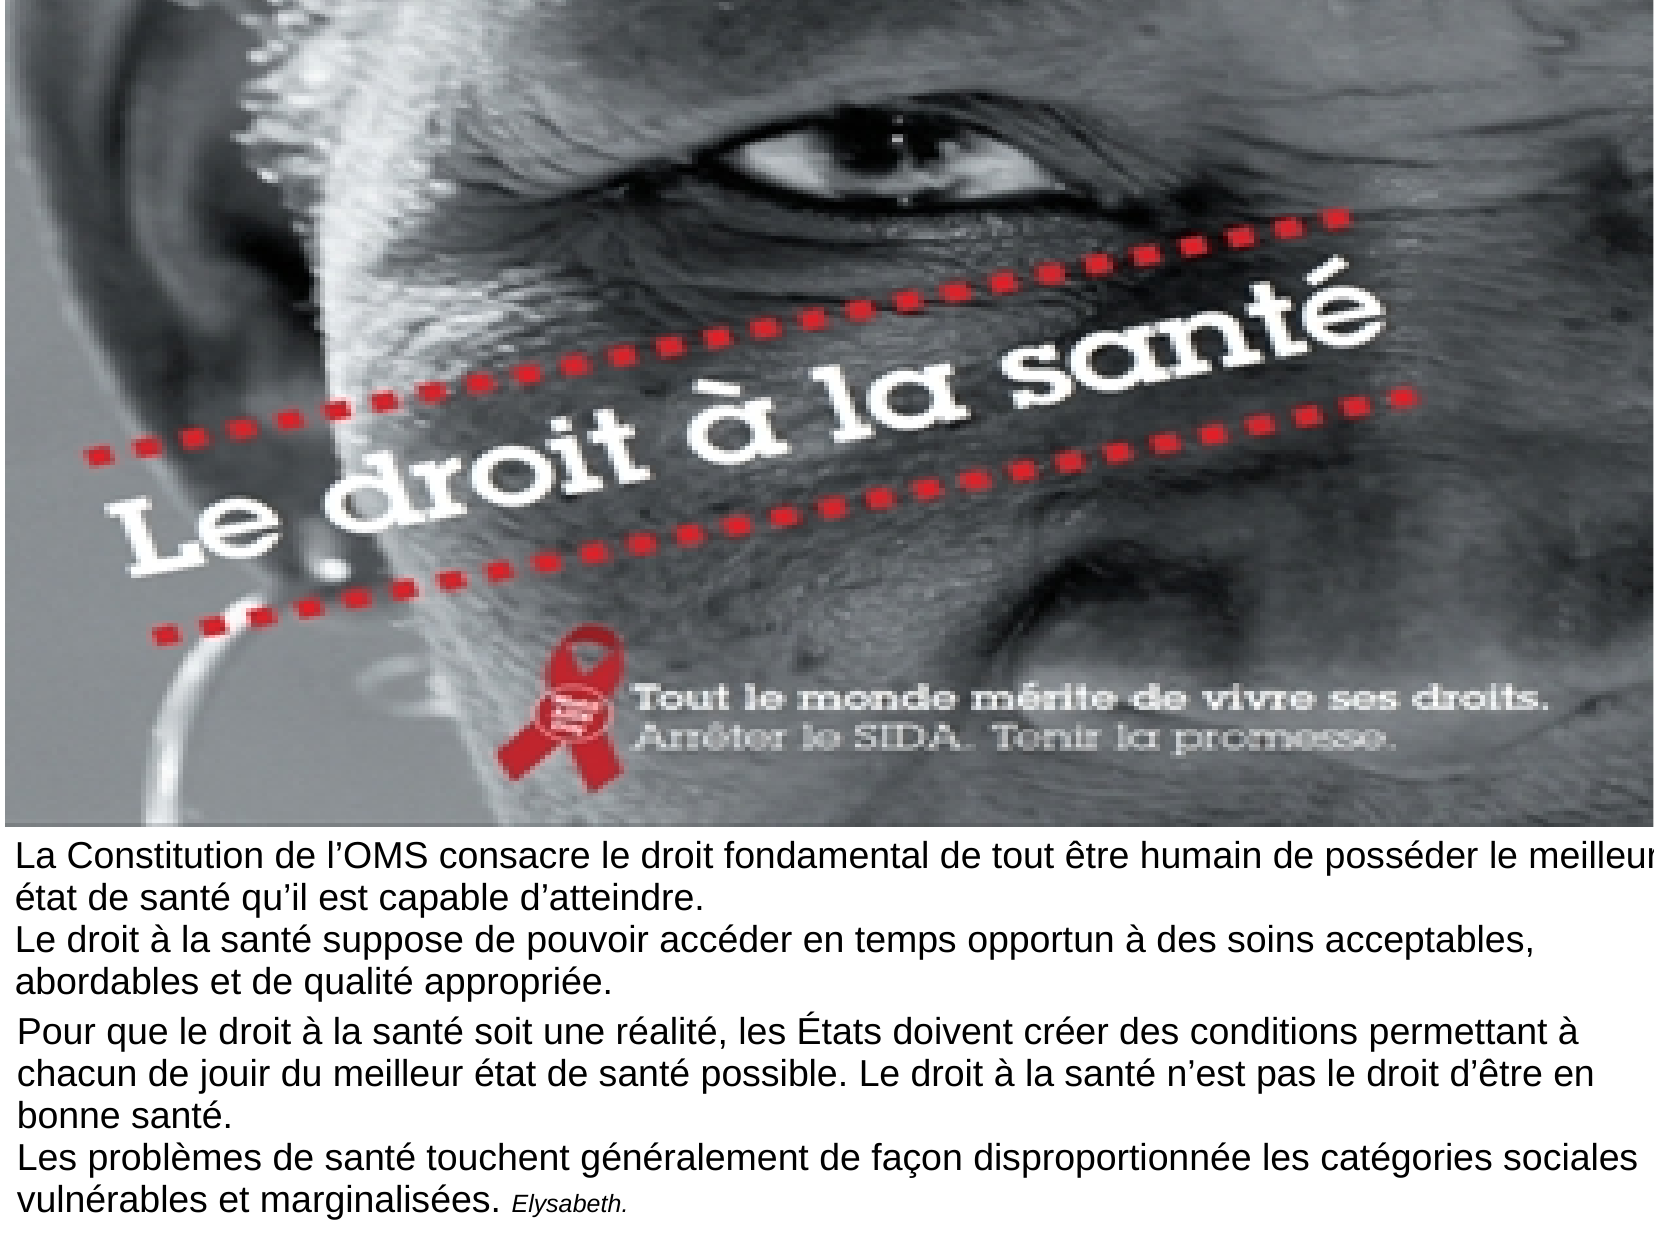

La Constitution de l’OMS consacre le droit fondamental de tout être humain de posséder le meilleur état de santé qu’il est capable d’atteindre.
Le droit à la santé suppose de pouvoir accéder en temps opportun à des soins acceptables, abordables et de qualité appropriée.
Pour que le droit à la santé soit une réalité, les États doivent créer des conditions permettant à chacun de jouir du meilleur état de santé possible. Le droit à la santé n’est pas le droit d’être en bonne santé.
Les problèmes de santé touchent généralement de façon disproportionnée les catégories sociales vulnérables et marginalisées. Elysabeth.